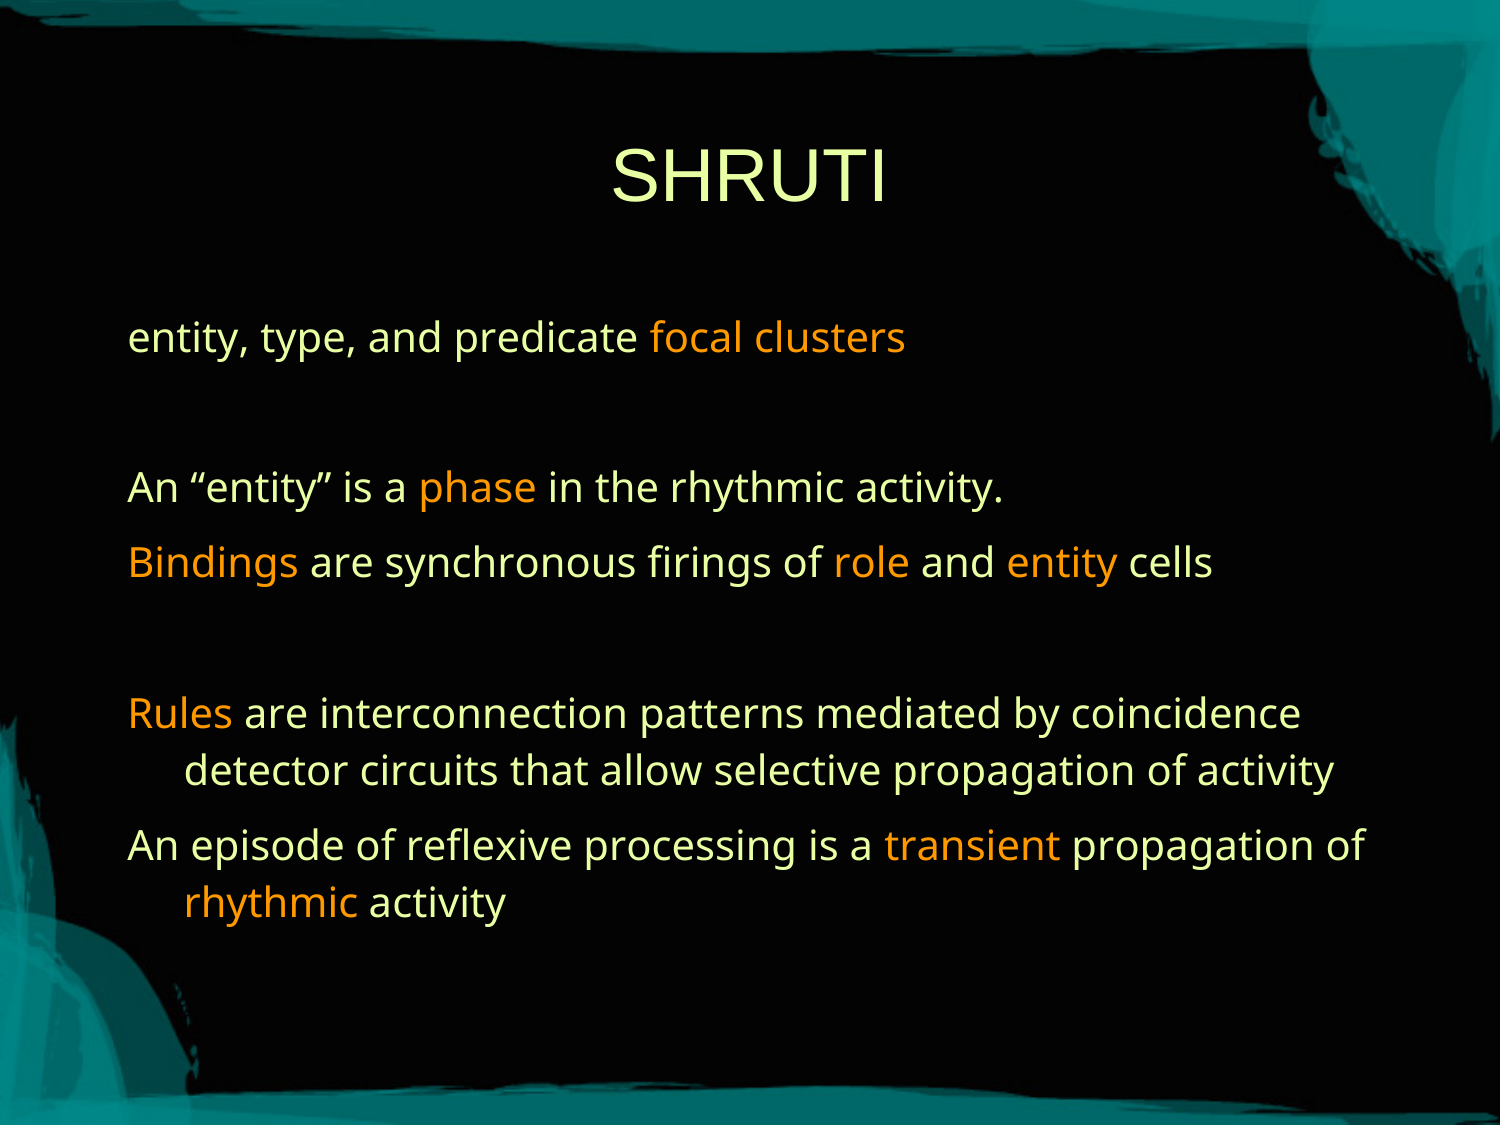

# SHRUTI
entity, type, and predicate focal clusters
An “entity” is a phase in the rhythmic activity.
Bindings are synchronous firings of role and entity cells
Rules are interconnection patterns mediated by coincidence detector circuits that allow selective propagation of activity
An episode of reflexive processing is a transient propagation of rhythmic activity